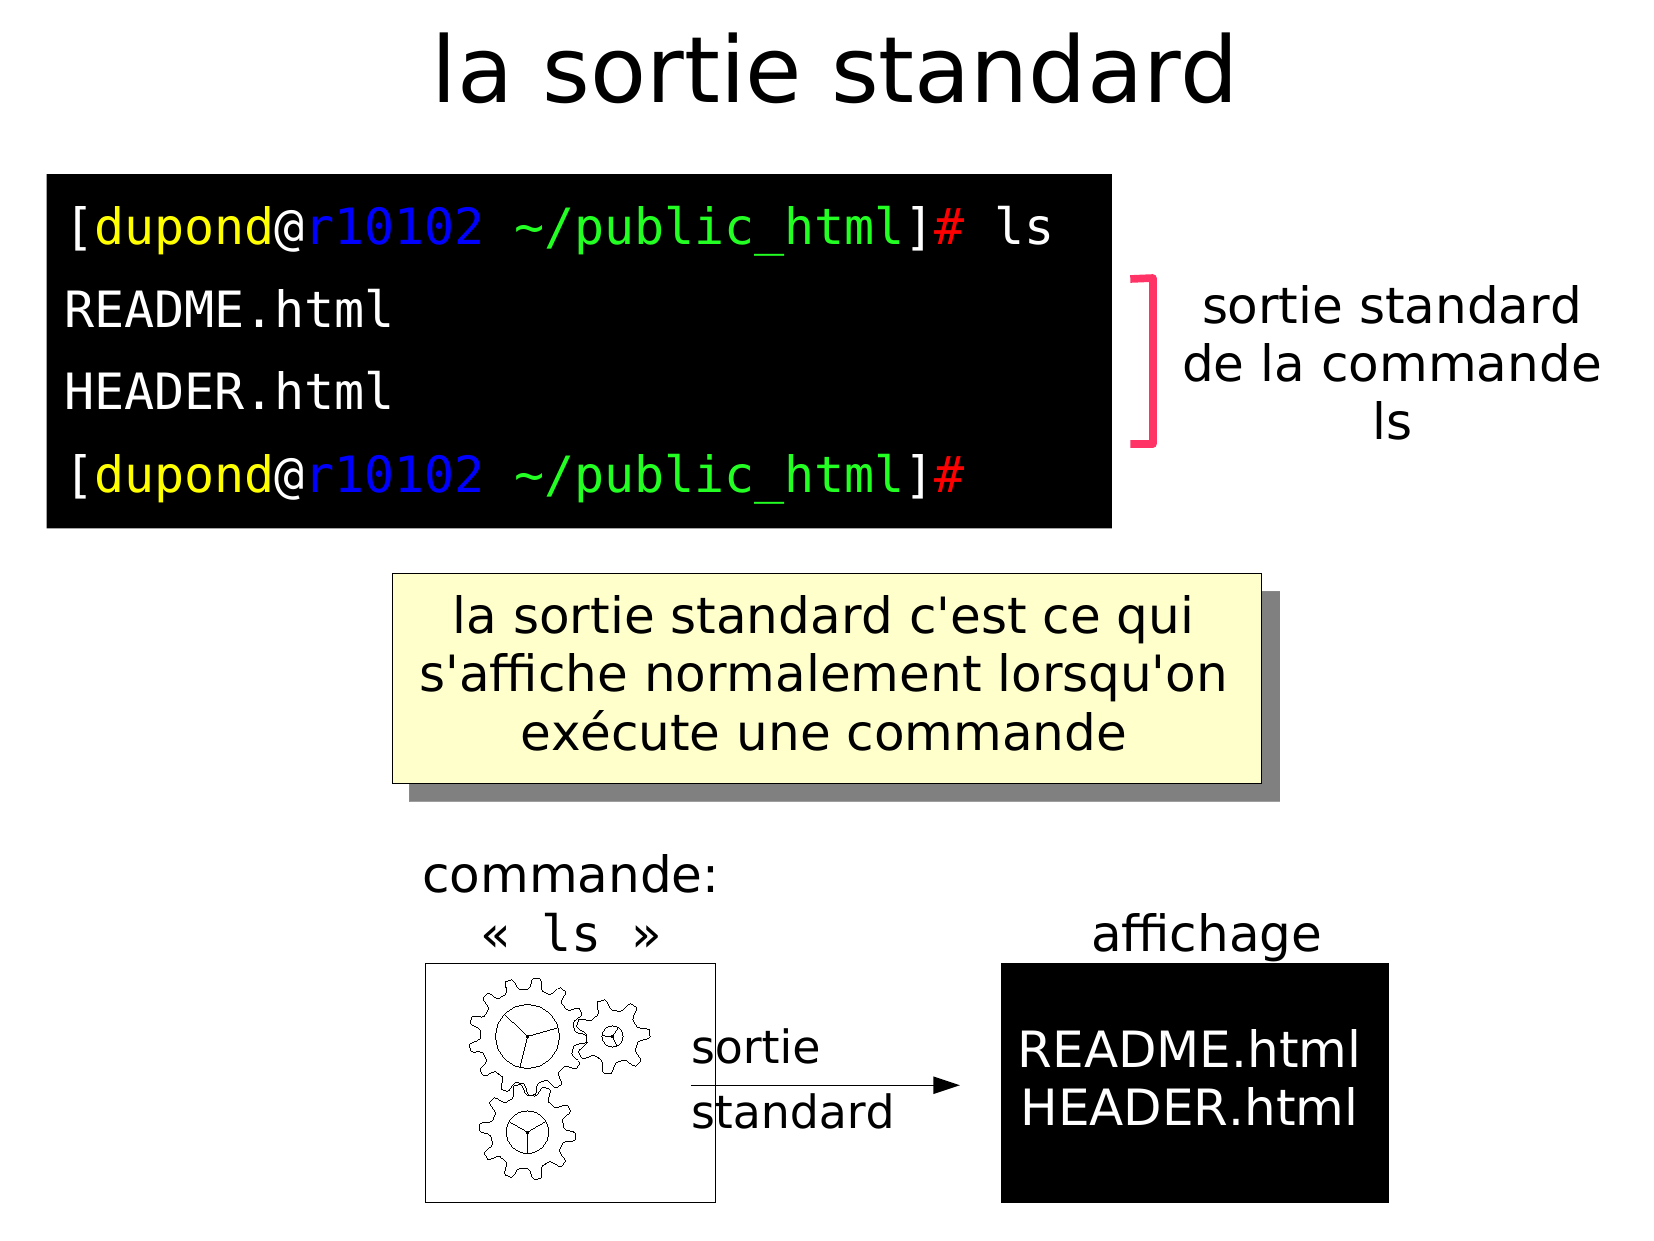

# la sortie standard
[dupond@r10102 ~/public_html]# ls
README.html
HEADER.html
[dupond@r10102 ~/public_html]#
sortie standard
de la commande
ls
la sortie standard c'est ce qui s'affiche normalement lorsqu'on exécute une commande
commande:
« ls »
affichage
sortie
standard
README.html
HEADER.html